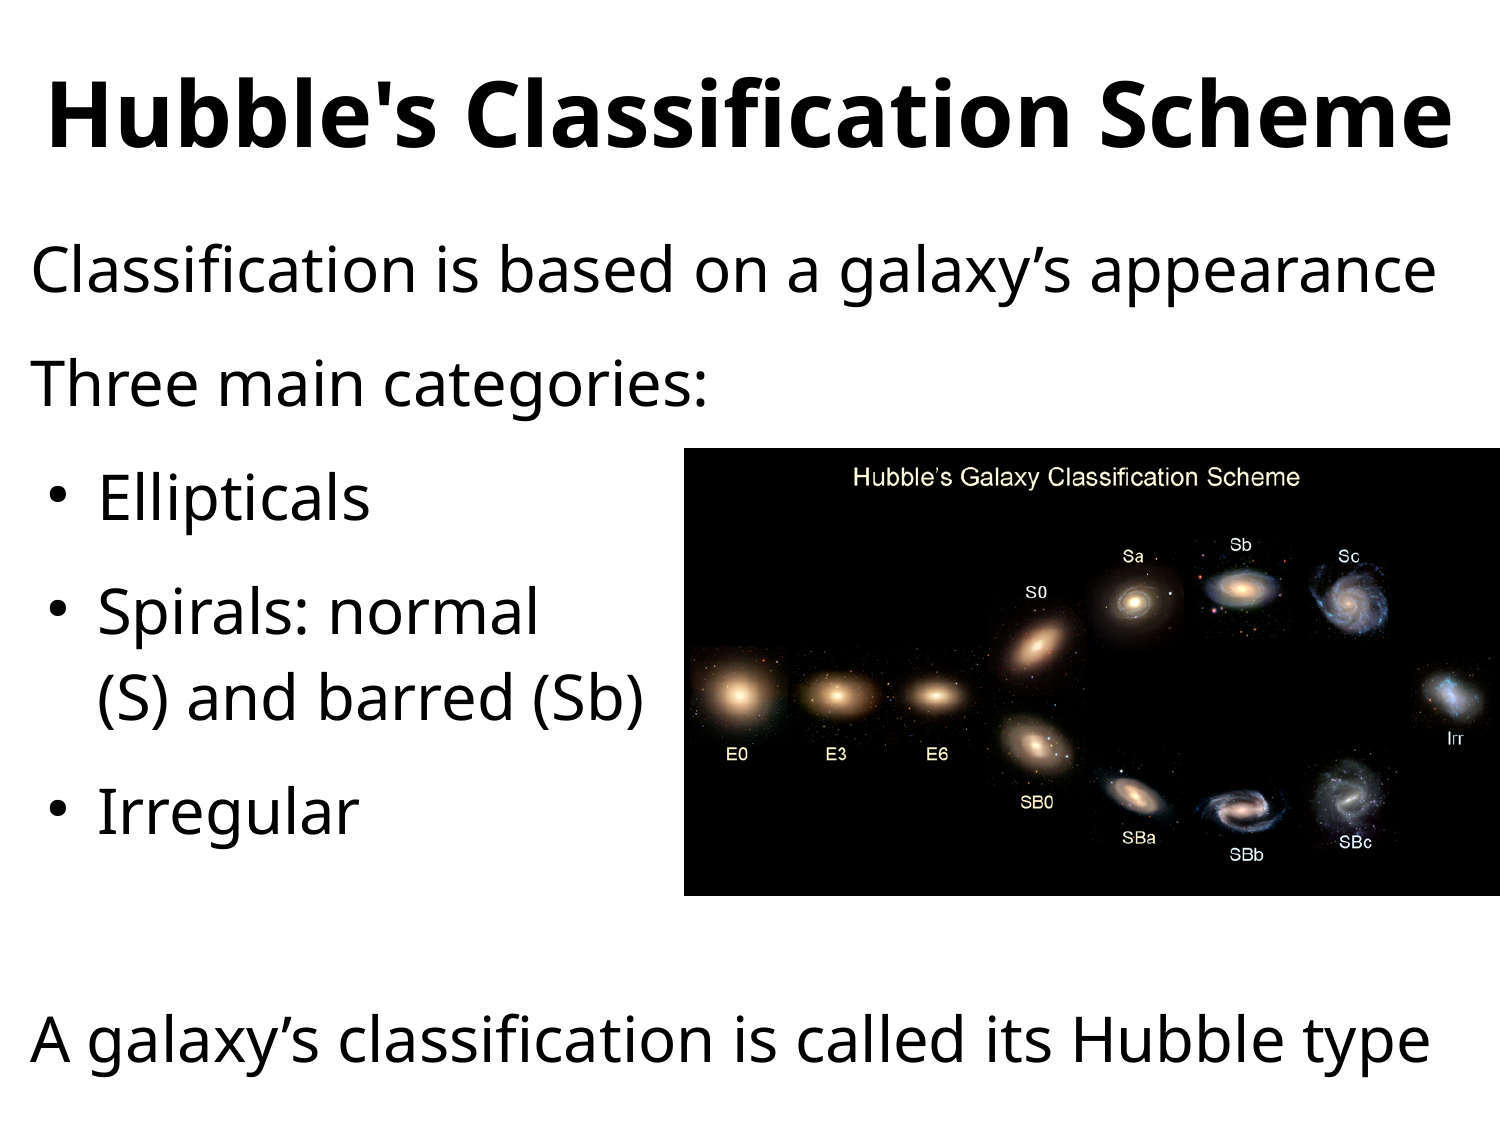

Hubble's Classification Scheme
# Classification is based on a galaxy’s appearance
Three main categories:
Ellipticals
Spirals: normal
(S) and barred (Sb)
Irregular
A galaxy’s classification is called its Hubble type